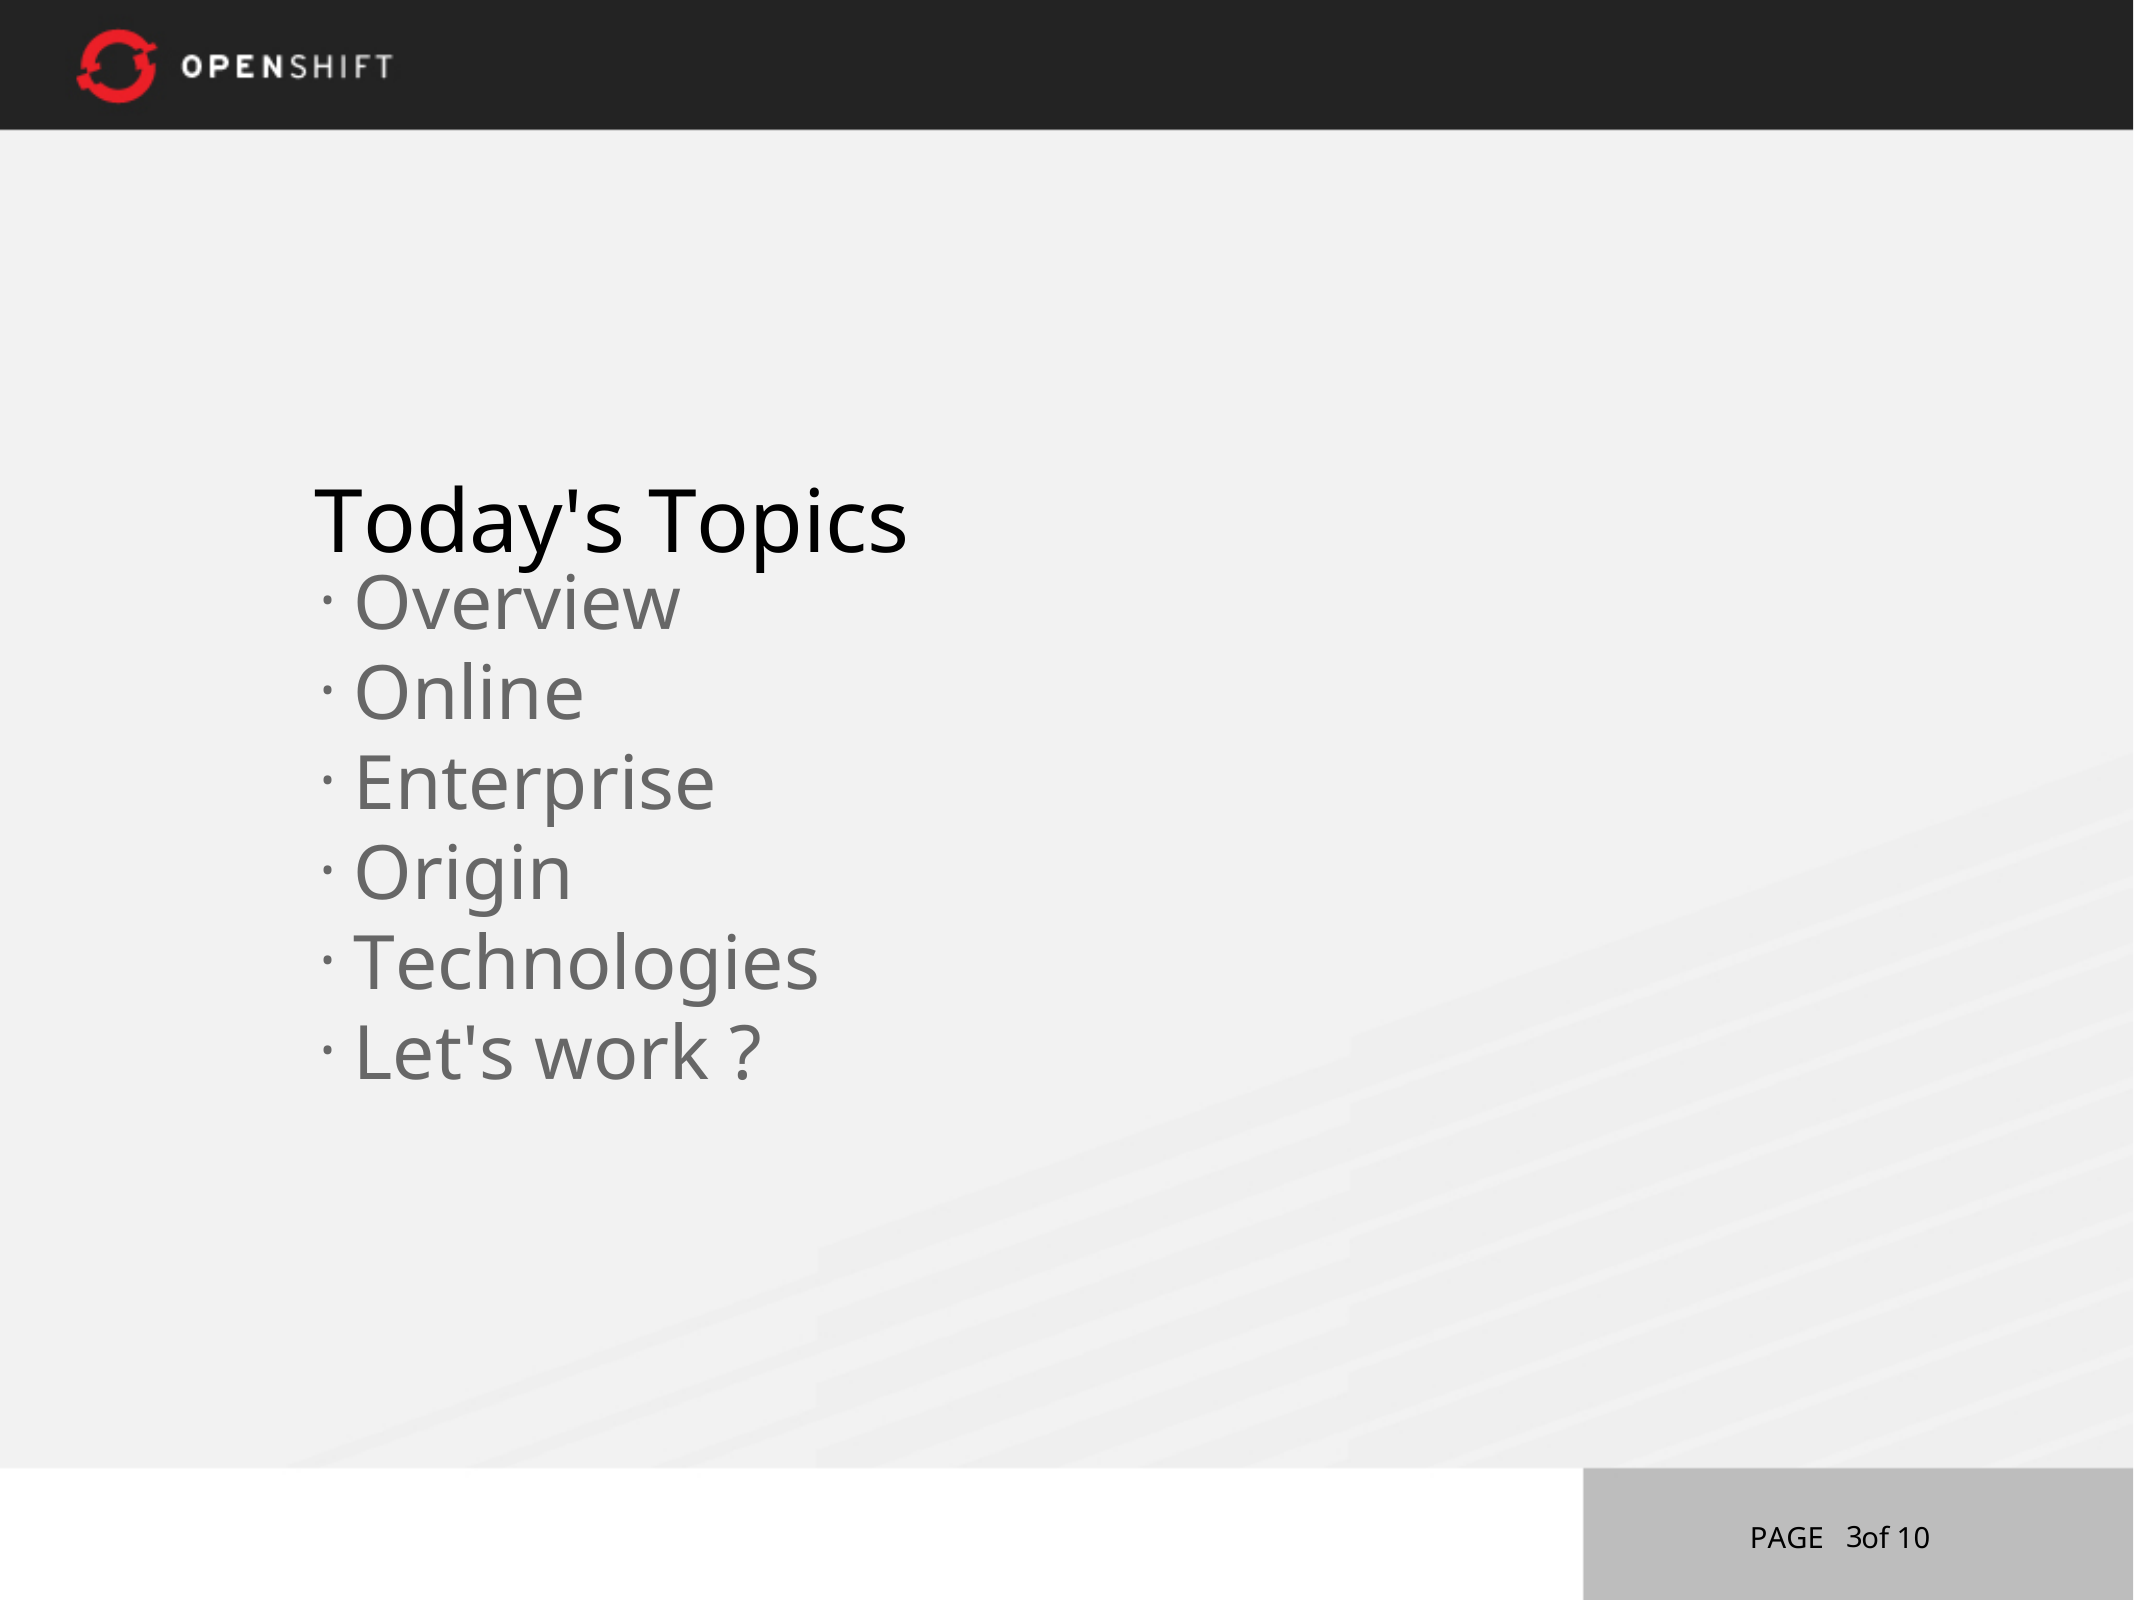

Today's Topics
 Overview
 Online
 Enterprise
 Origin
 Technologies
 Let's work ?
PAGE of 10
3